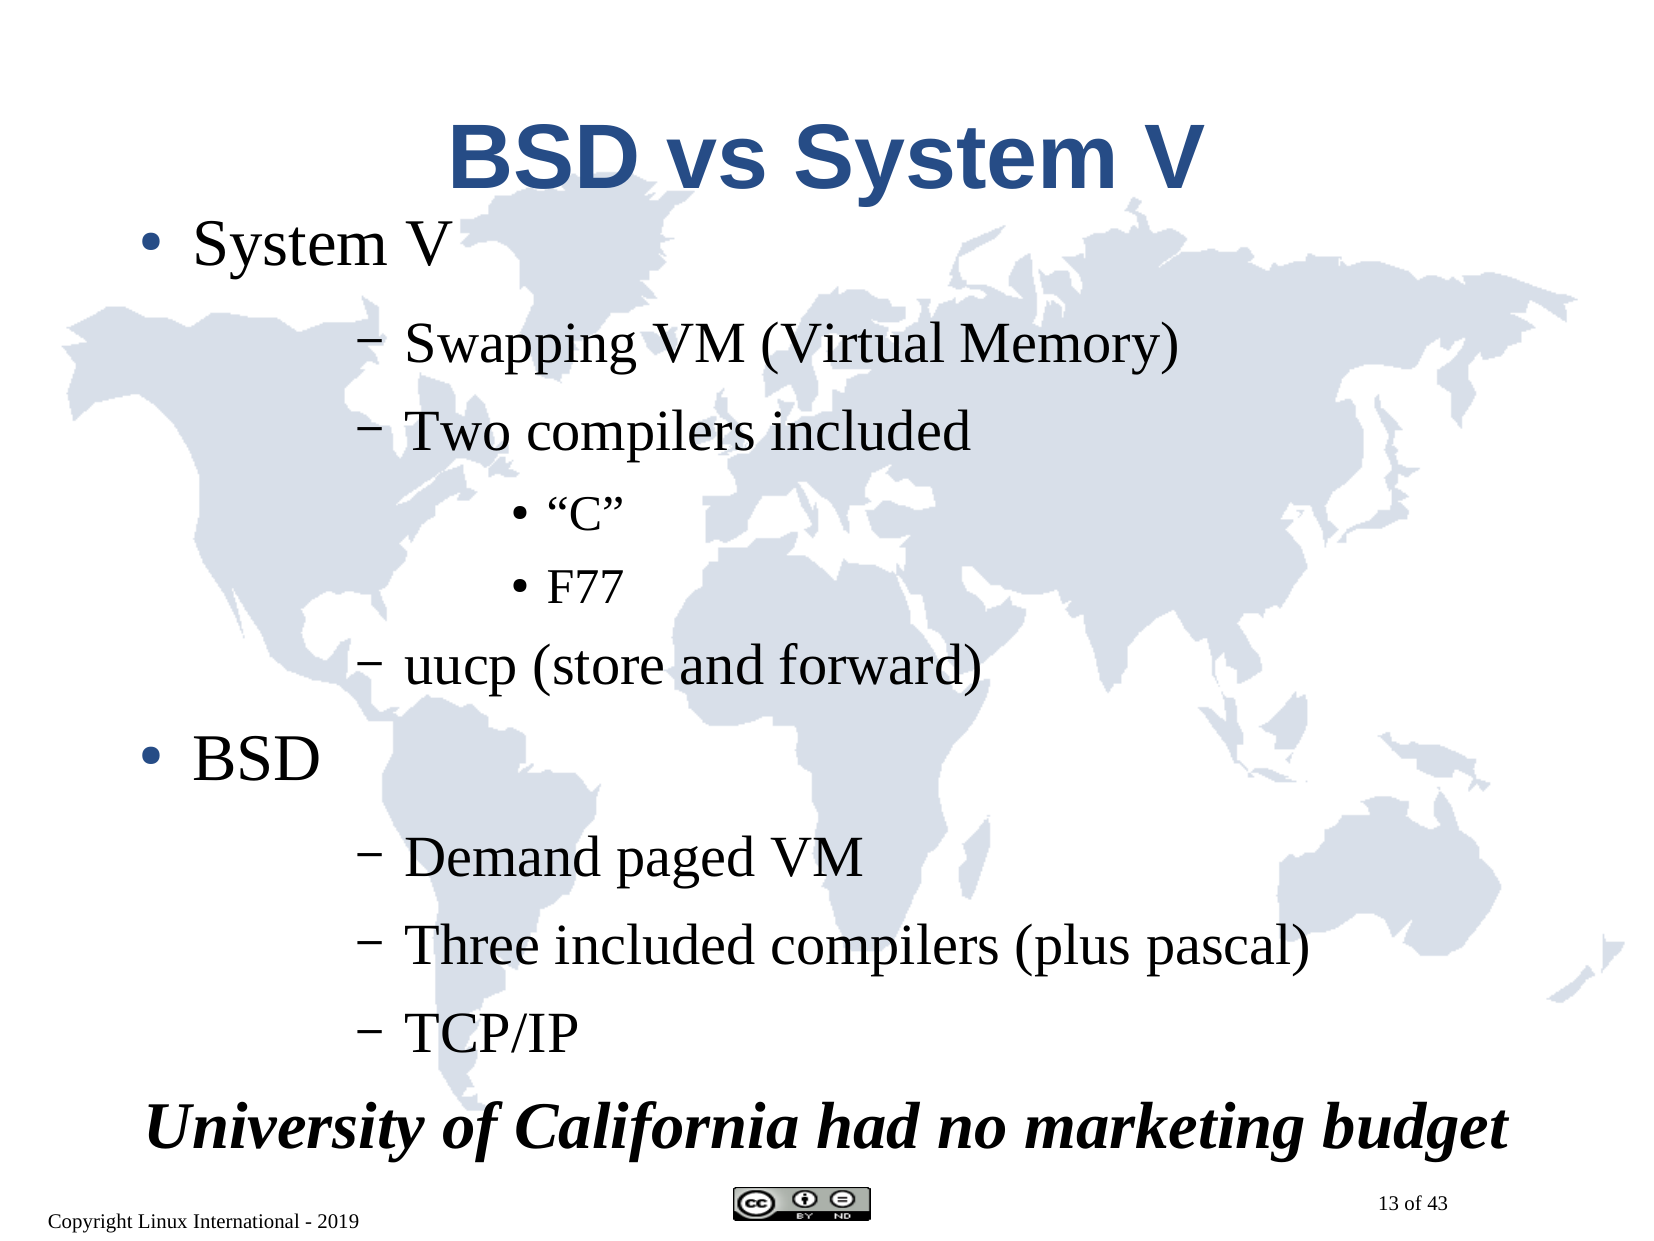

# BSD vs System V
System V
Swapping VM (Virtual Memory)
Two compilers included
“C”
F77
uucp (store and forward)
BSD
Demand paged VM
Three included compilers (plus pascal)
TCP/IP
University of California had no marketing budget